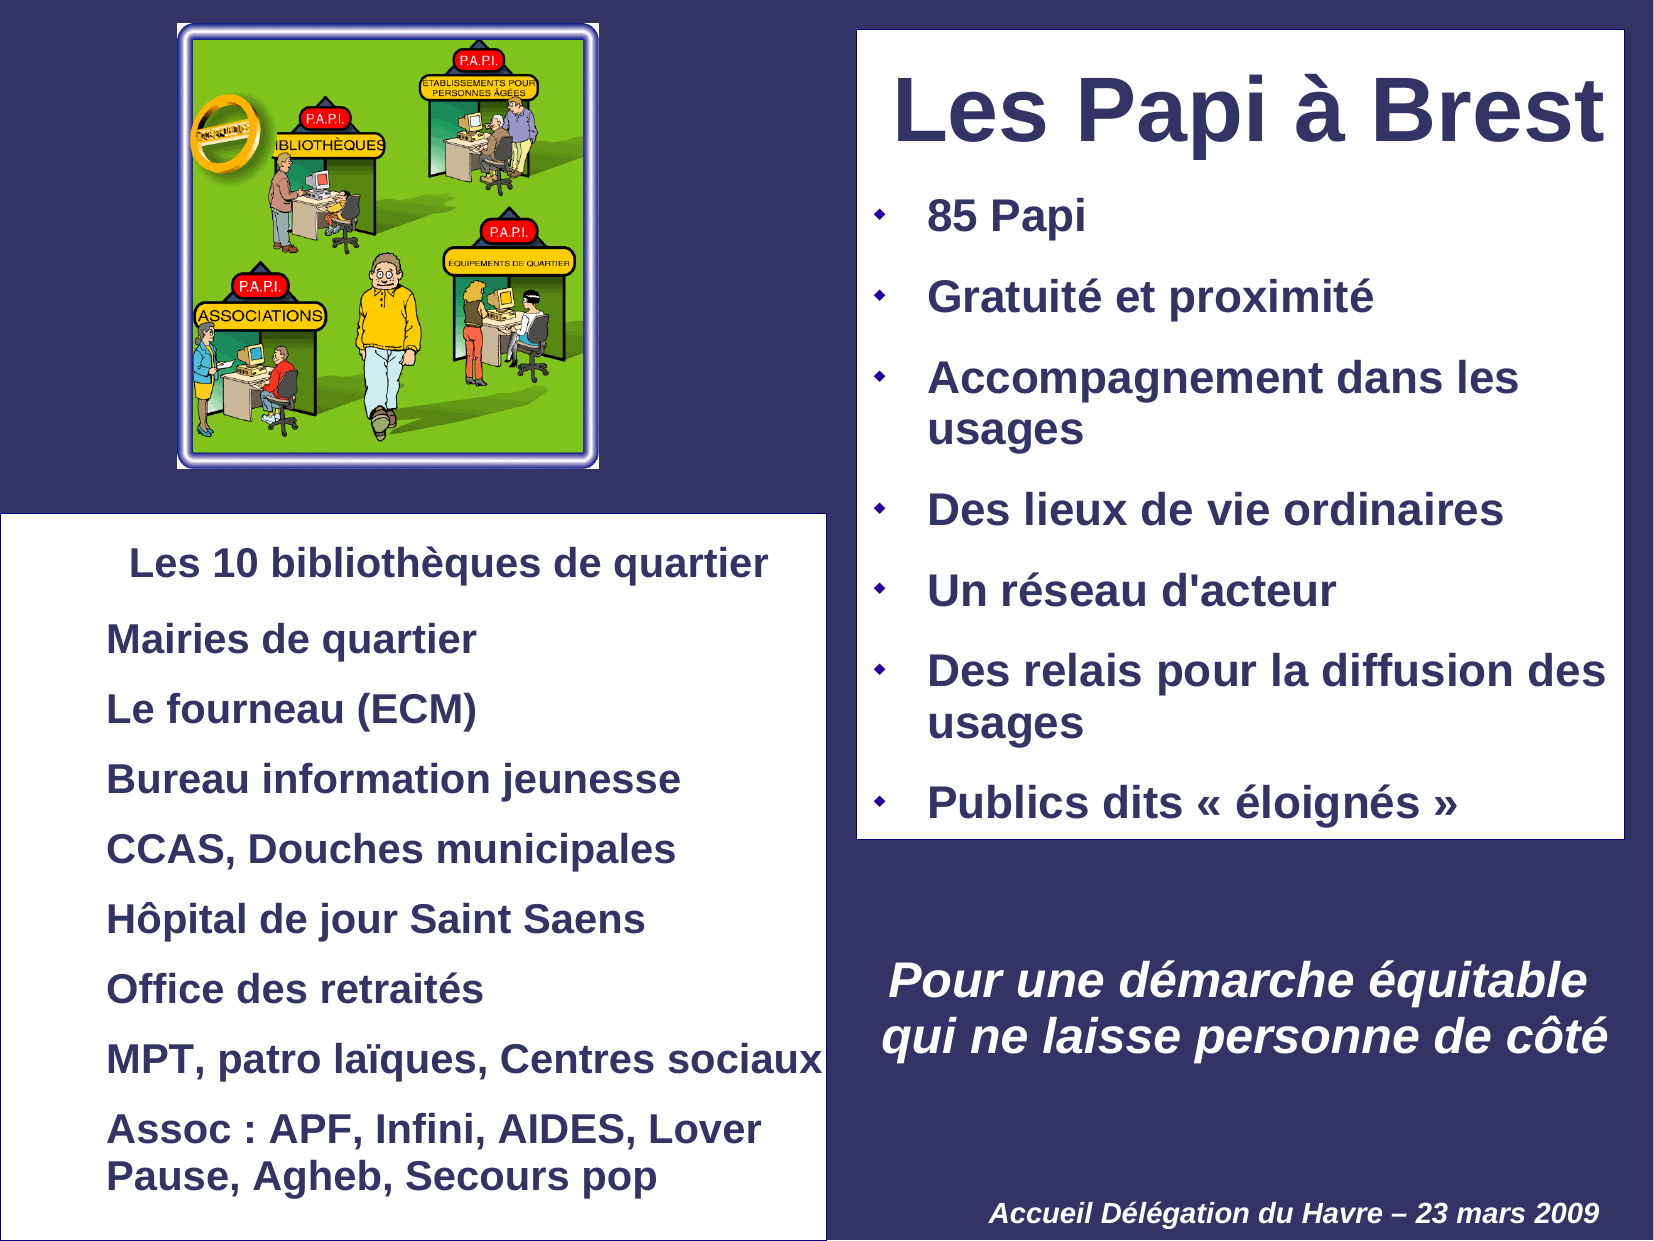

Les Papi à Brest
85 Papi
Gratuité et proximité
Accompagnement dans les usages
Des lieux de vie ordinaires
Un réseau d'acteur
Des relais pour la diffusion des usages
Publics dits « éloignés »
Les 10 bibliothèques de quartier
Mairies de quartier
Le fourneau (ECM)
Bureau information jeunesse
CCAS, Douches municipales
Hôpital de jour Saint Saens
Office des retraités
MPT, patro laïques, Centres sociaux
Assoc : APF, Infini, AIDES, Lover Pause, Agheb, Secours pop
Pour une démarche équitable
qui ne laisse personne de côté